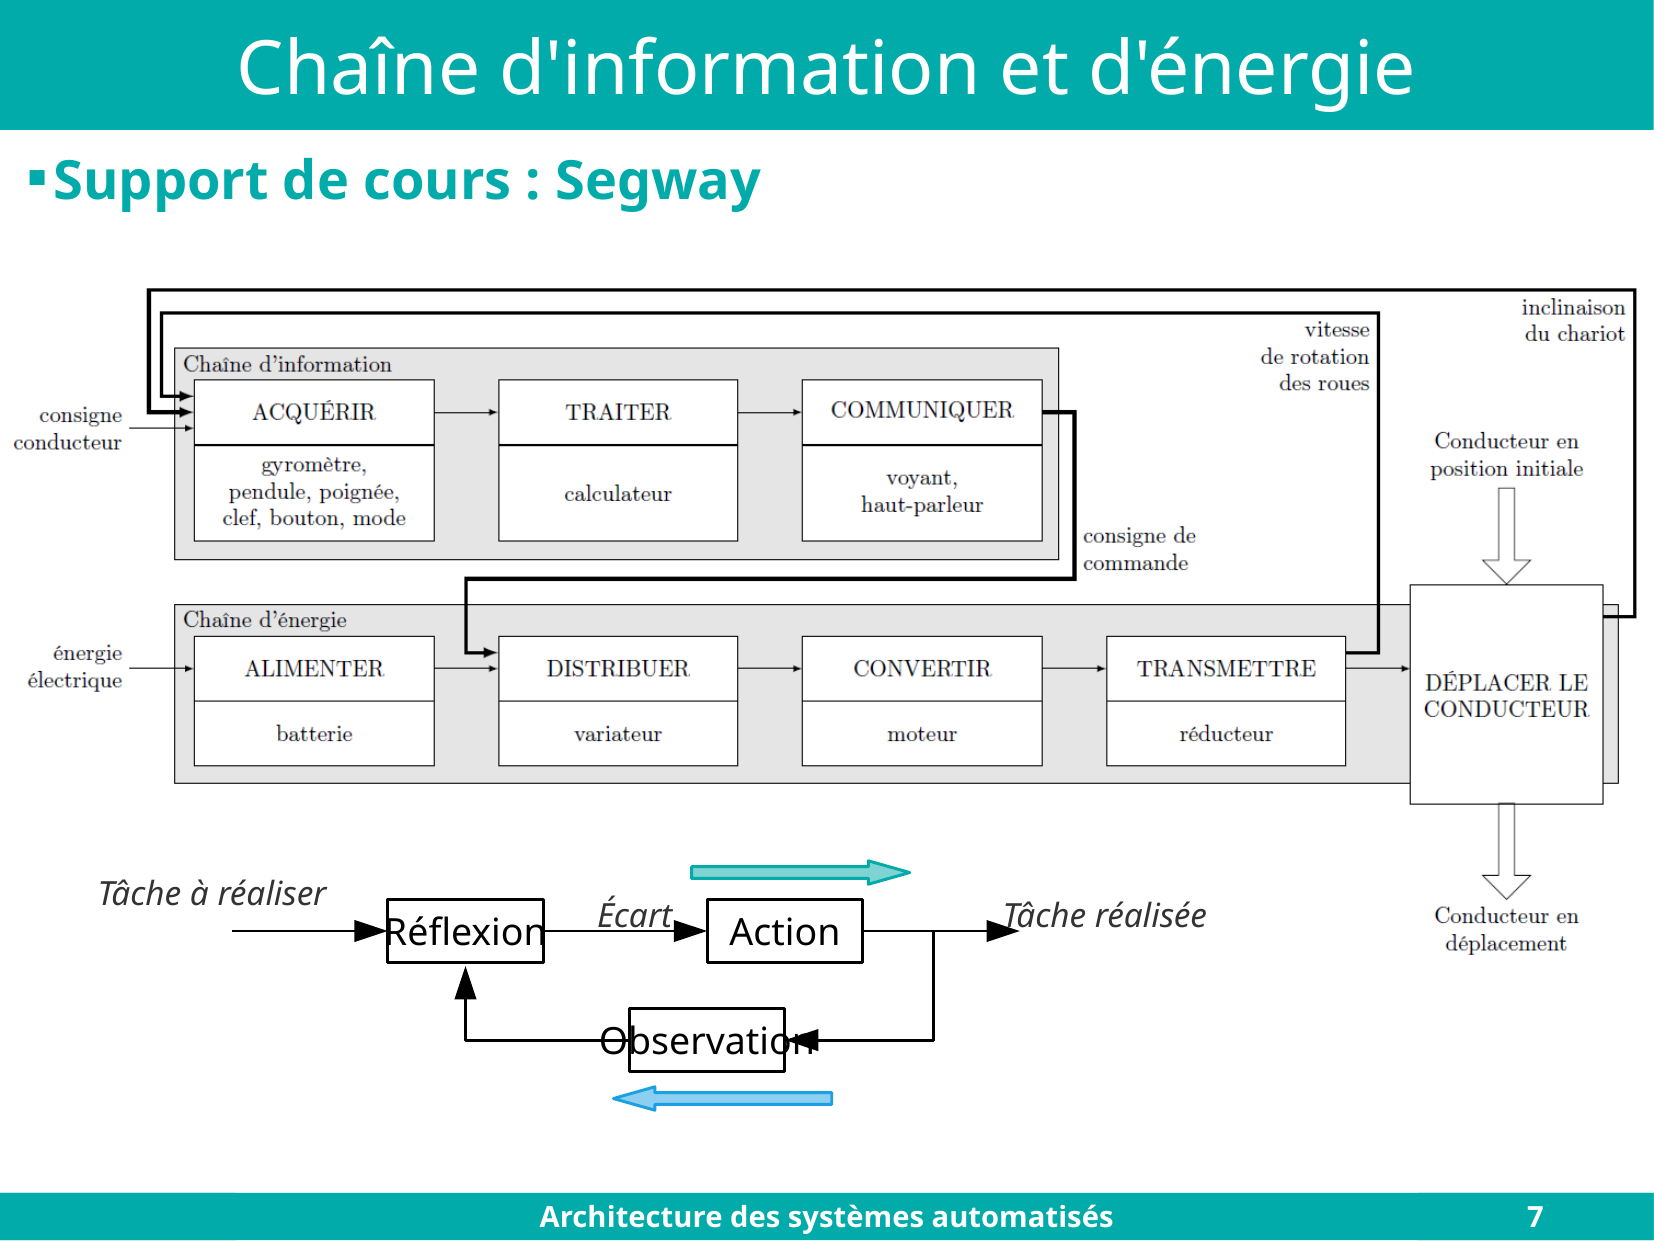

# Chaîne d'information et d'énergie
Support de cours : Segway
Tâche à réaliser
Écart
Tâche réalisée
Réflexion
Action
Observation
Architecture des systèmes automatisés
7